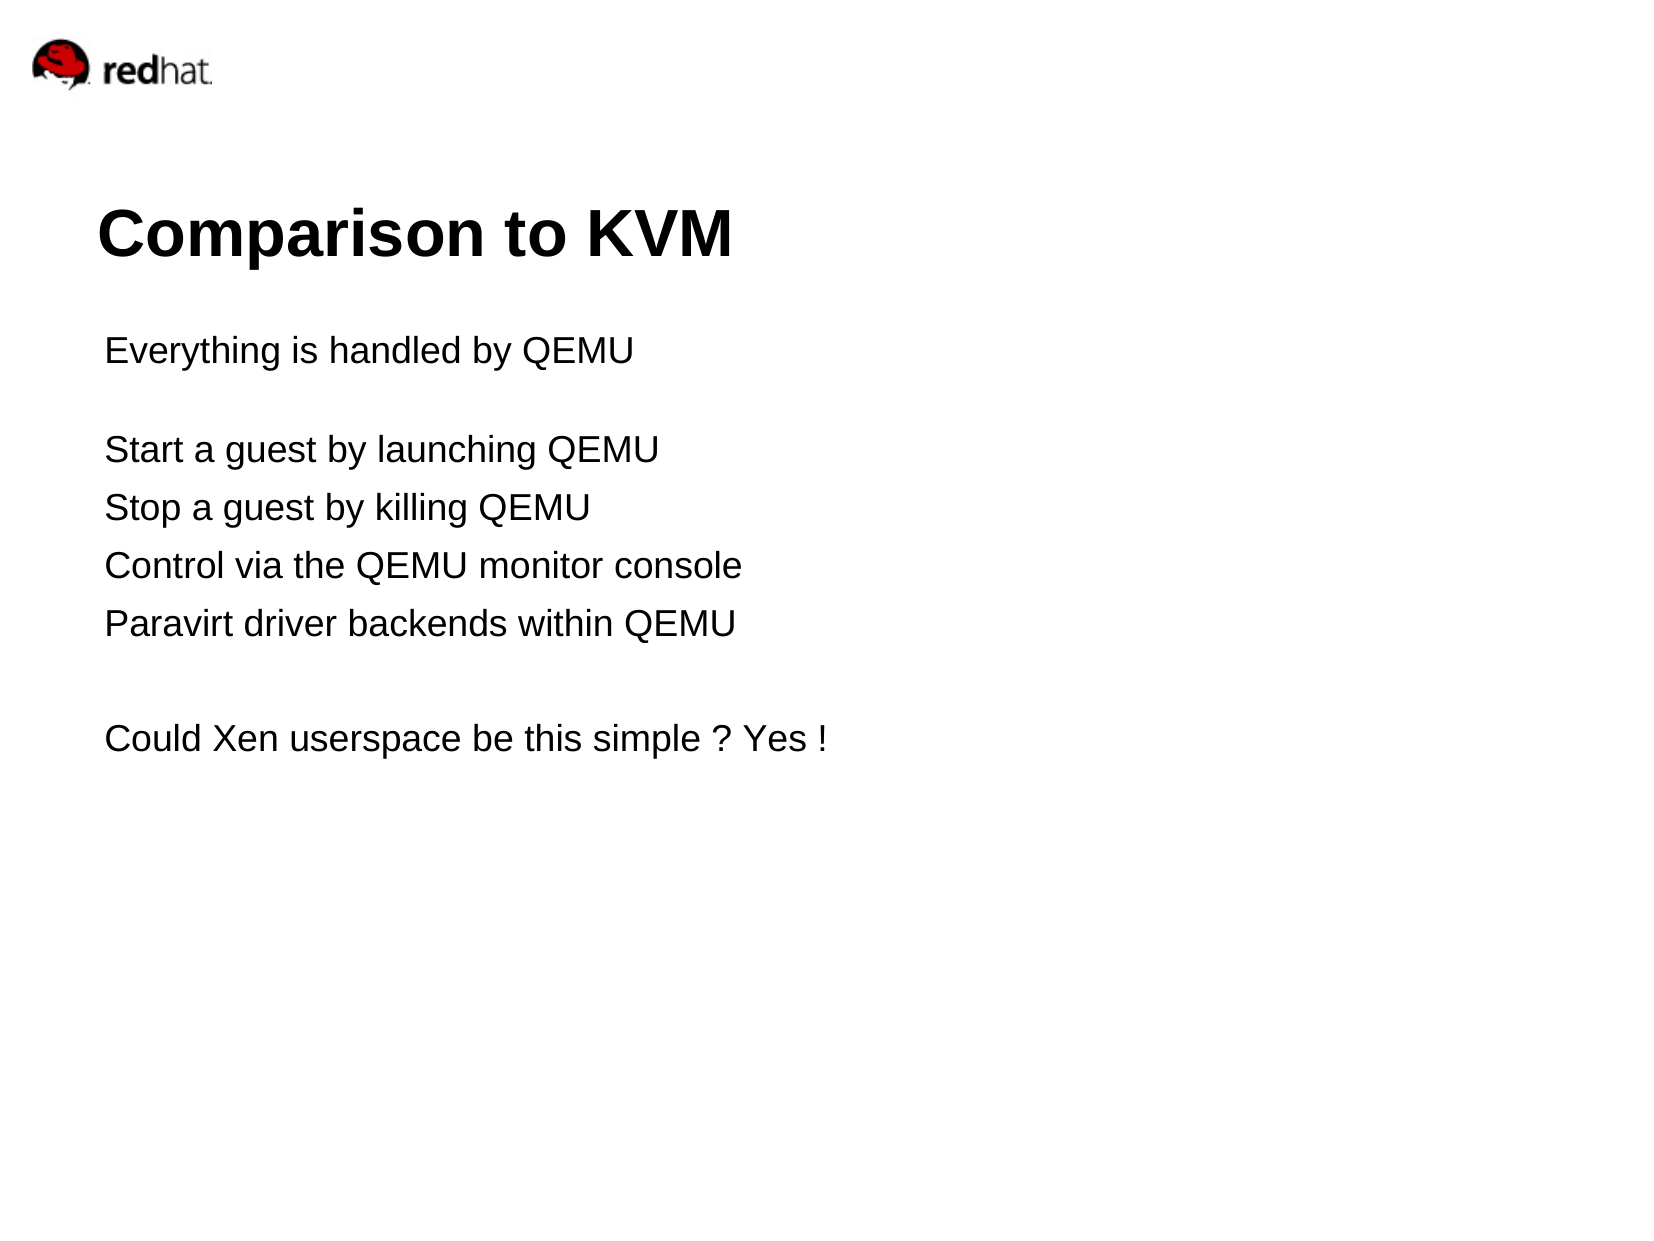

# Comparison to KVM
Everything is handled by QEMU
Start a guest by launching QEMU
Stop a guest by killing QEMU
Control via the QEMU monitor console
Paravirt driver backends within QEMU
Could Xen userspace be this simple ? Yes !